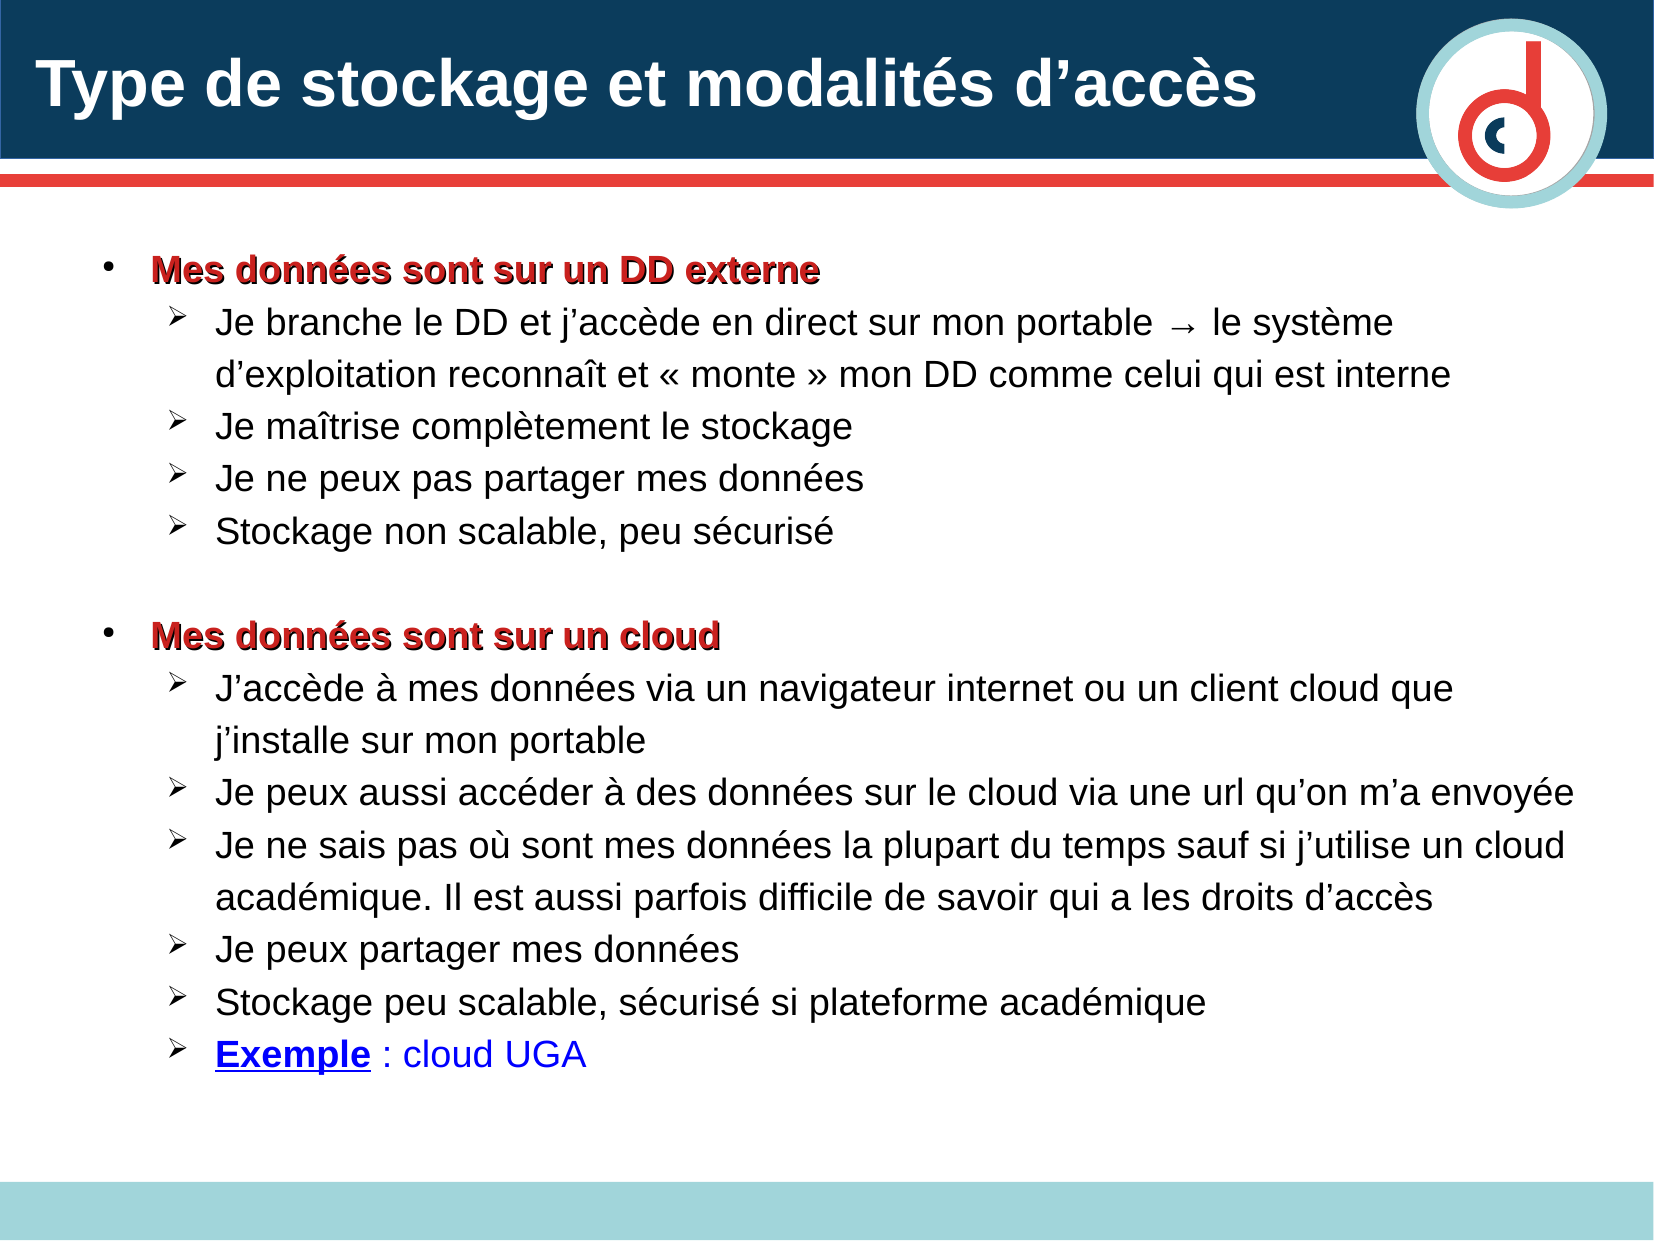

# Type de stockage et modalités d’accès
Mes données sont sur un DD externe
Je branche le DD et j’accède en direct sur mon portable → le système d’exploitation reconnaît et « monte » mon DD comme celui qui est interne
Je maîtrise complètement le stockage
Je ne peux pas partager mes données
Stockage non scalable, peu sécurisé
Mes données sont sur un cloud
J’accède à mes données via un navigateur internet ou un client cloud que j’installe sur mon portable
Je peux aussi accéder à des données sur le cloud via une url qu’on m’a envoyée
Je ne sais pas où sont mes données la plupart du temps sauf si j’utilise un cloud académique. Il est aussi parfois difficile de savoir qui a les droits d’accès
Je peux partager mes données
Stockage peu scalable, sécurisé si plateforme académique
Exemple : cloud UGA